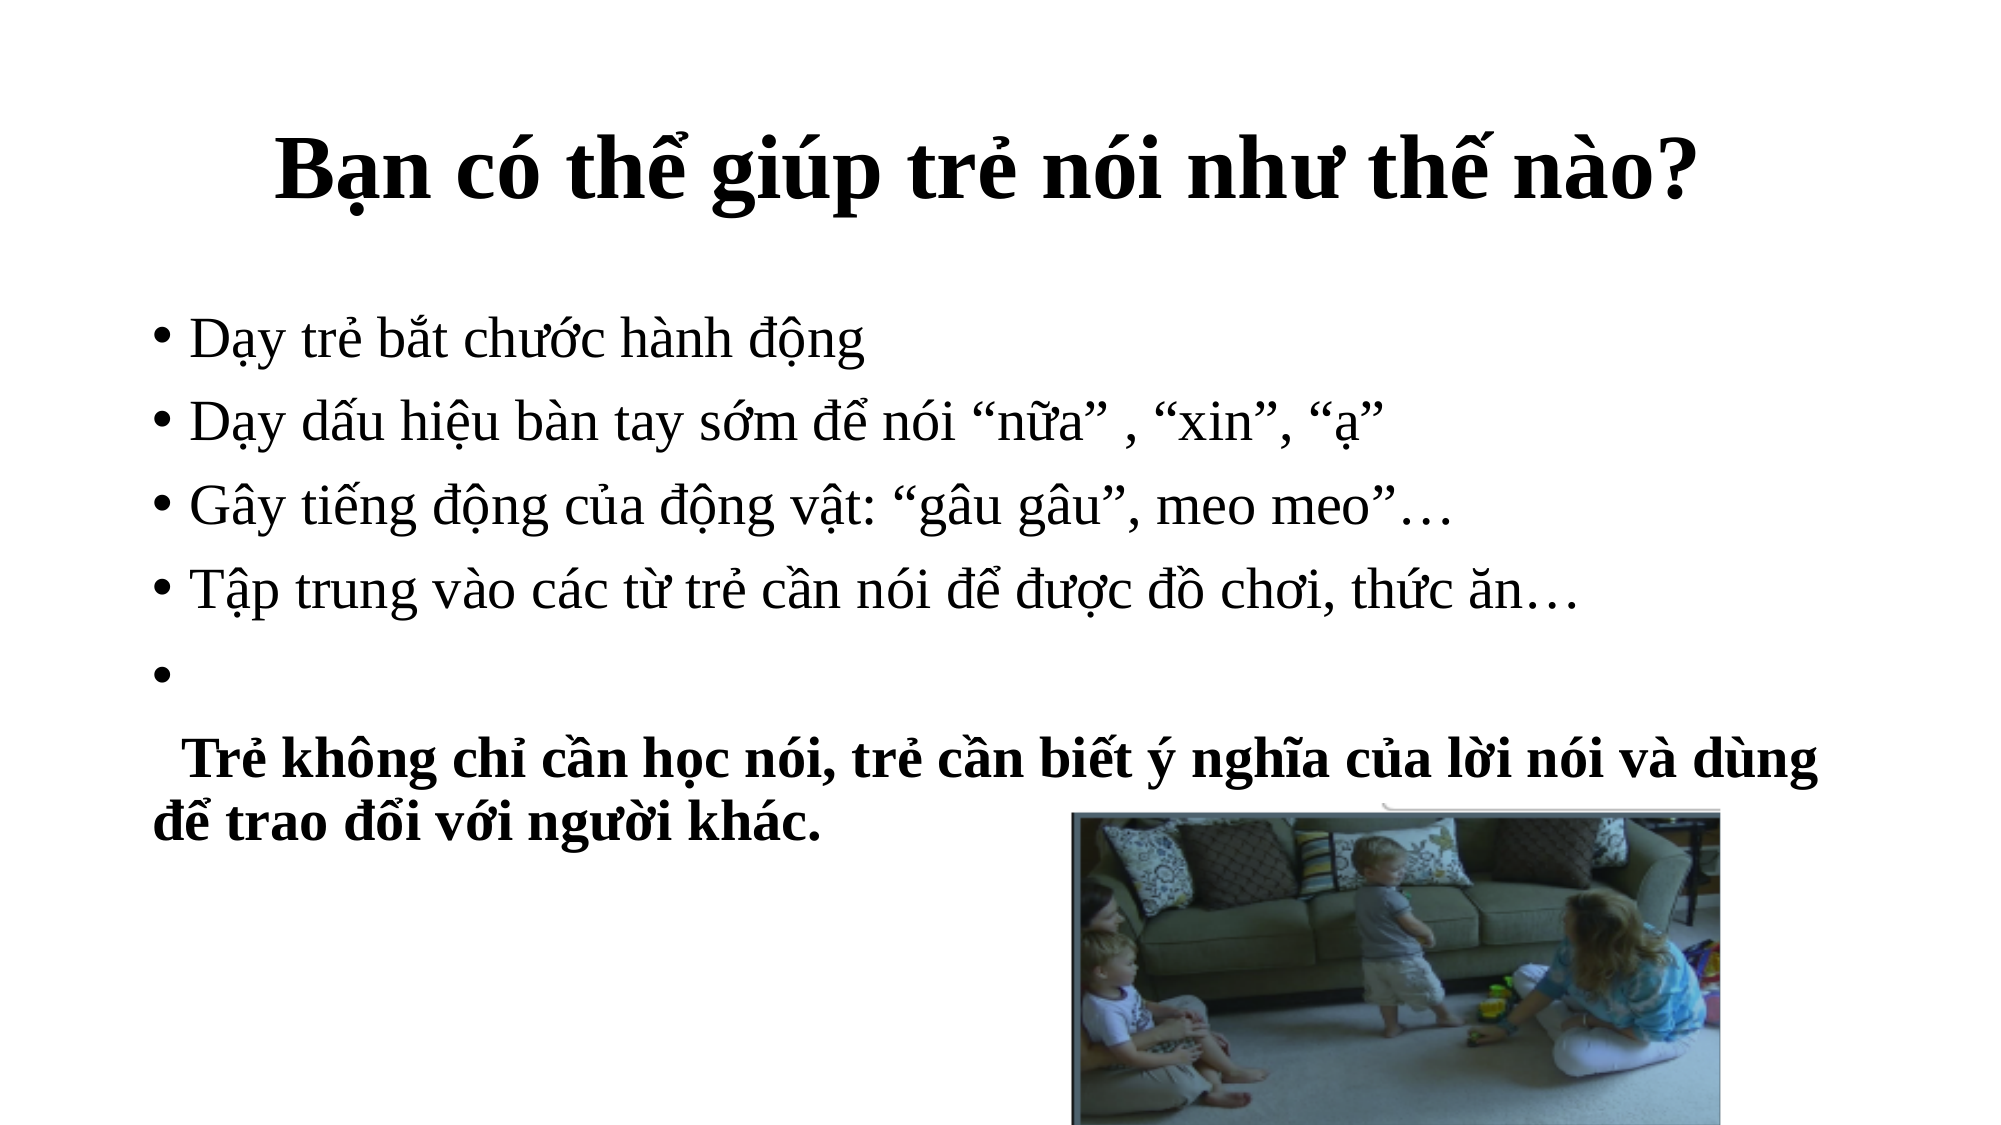

# Bạn có thể giúp trẻ nói như thế nào?
Dạy trẻ bắt chước hành động
Dạy dấu hiệu bàn tay sớm để nói “nữa” , “xin”, “ạ”
Gây tiếng động của động vật: “gâu gâu”, meo meo”…
Tập trung vào các từ trẻ cần nói để được đồ chơi, thức ăn…
 Trẻ không chỉ cần học nói, trẻ cần biết ý nghĩa của lời nói và dùng để trao đổi với người khác.